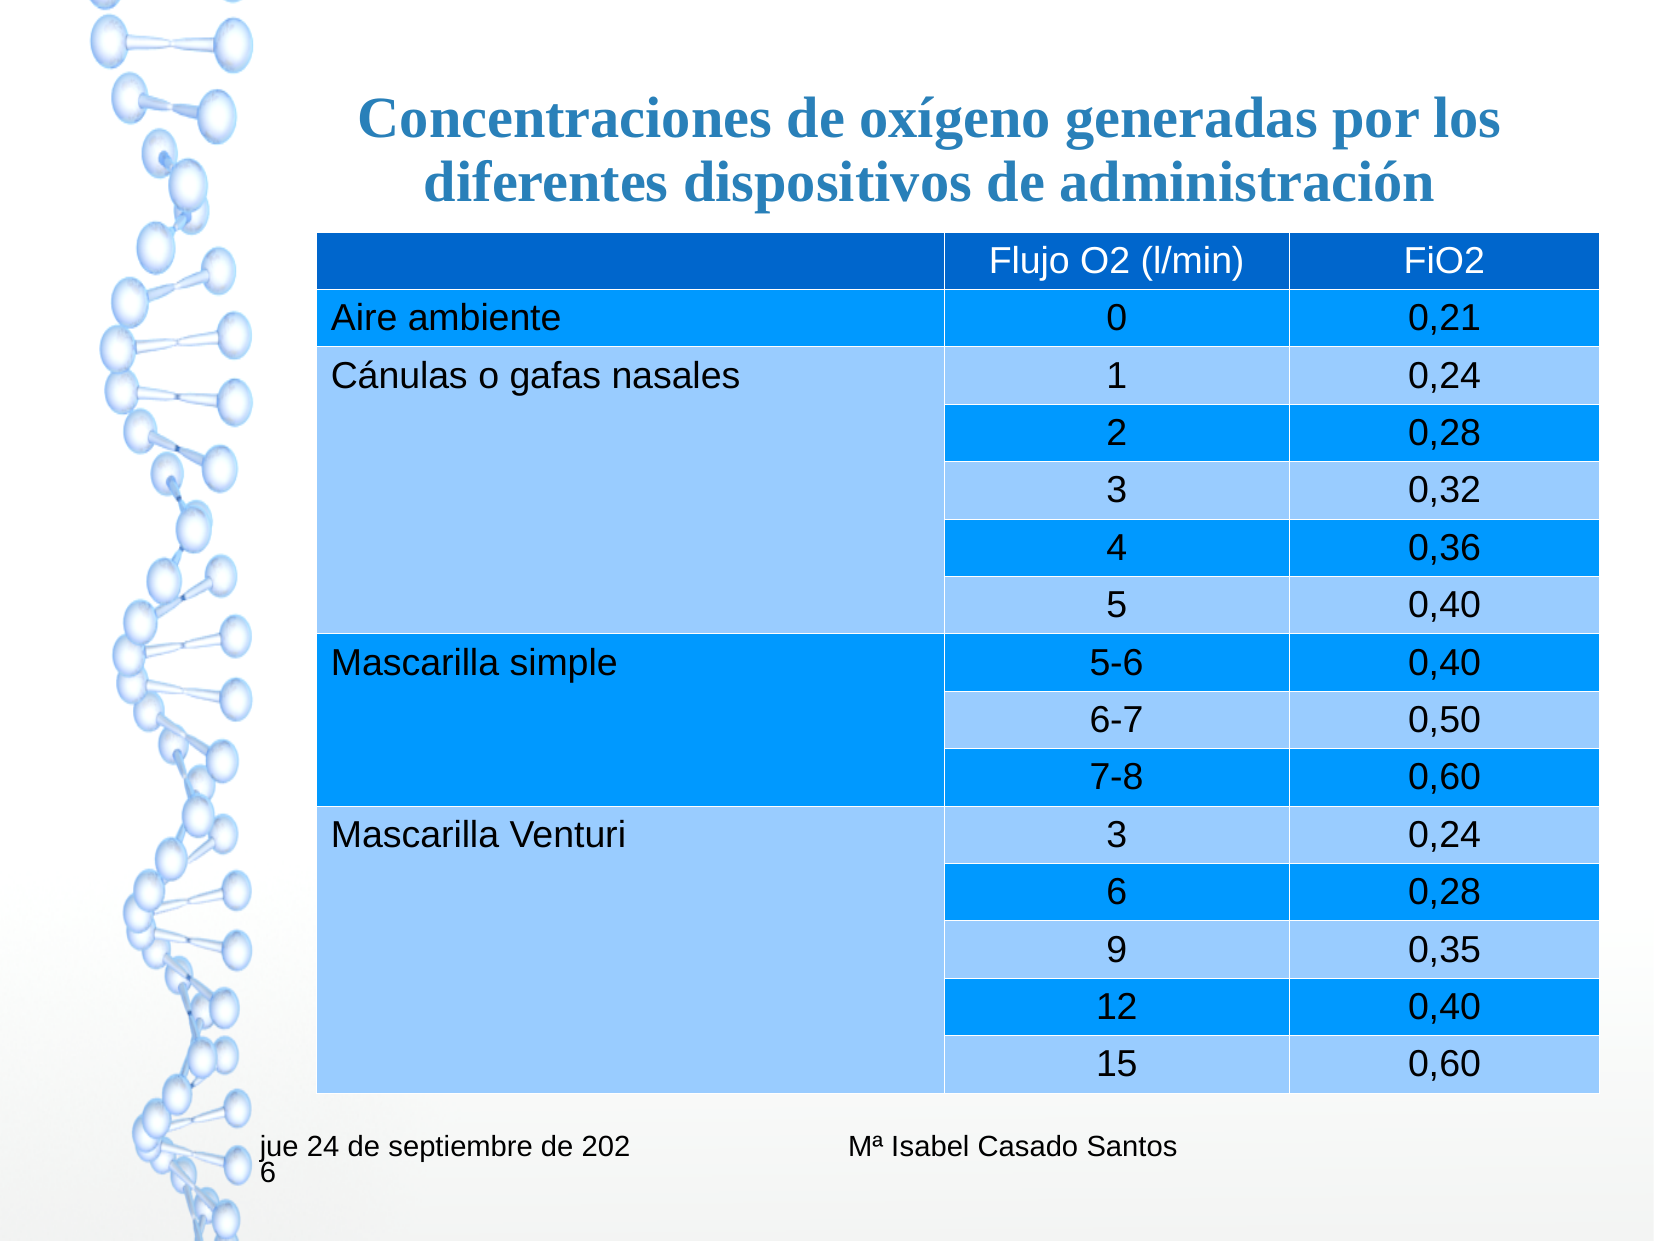

# Concentraciones de oxígeno generadas por los diferentes dispositivos de administración
| | Flujo O2 (l/min) | FiO2 |
| --- | --- | --- |
| Aire ambiente | 0 | 0,21 |
| Cánulas o gafas nasales | 1 | 0,24 |
| | 2 | 0,28 |
| | 3 | 0,32 |
| | 4 | 0,36 |
| | 5 | 0,40 |
| Mascarilla simple | 5-6 | 0,40 |
| | 6-7 | 0,50 |
| | 7-8 | 0,60 |
| Mascarilla Venturi | 3 | 0,24 |
| | 6 | 0,28 |
| | 9 | 0,35 |
| | 12 | 0,40 |
| | 15 | 0,60 |
Mª Isabel Casado Santos